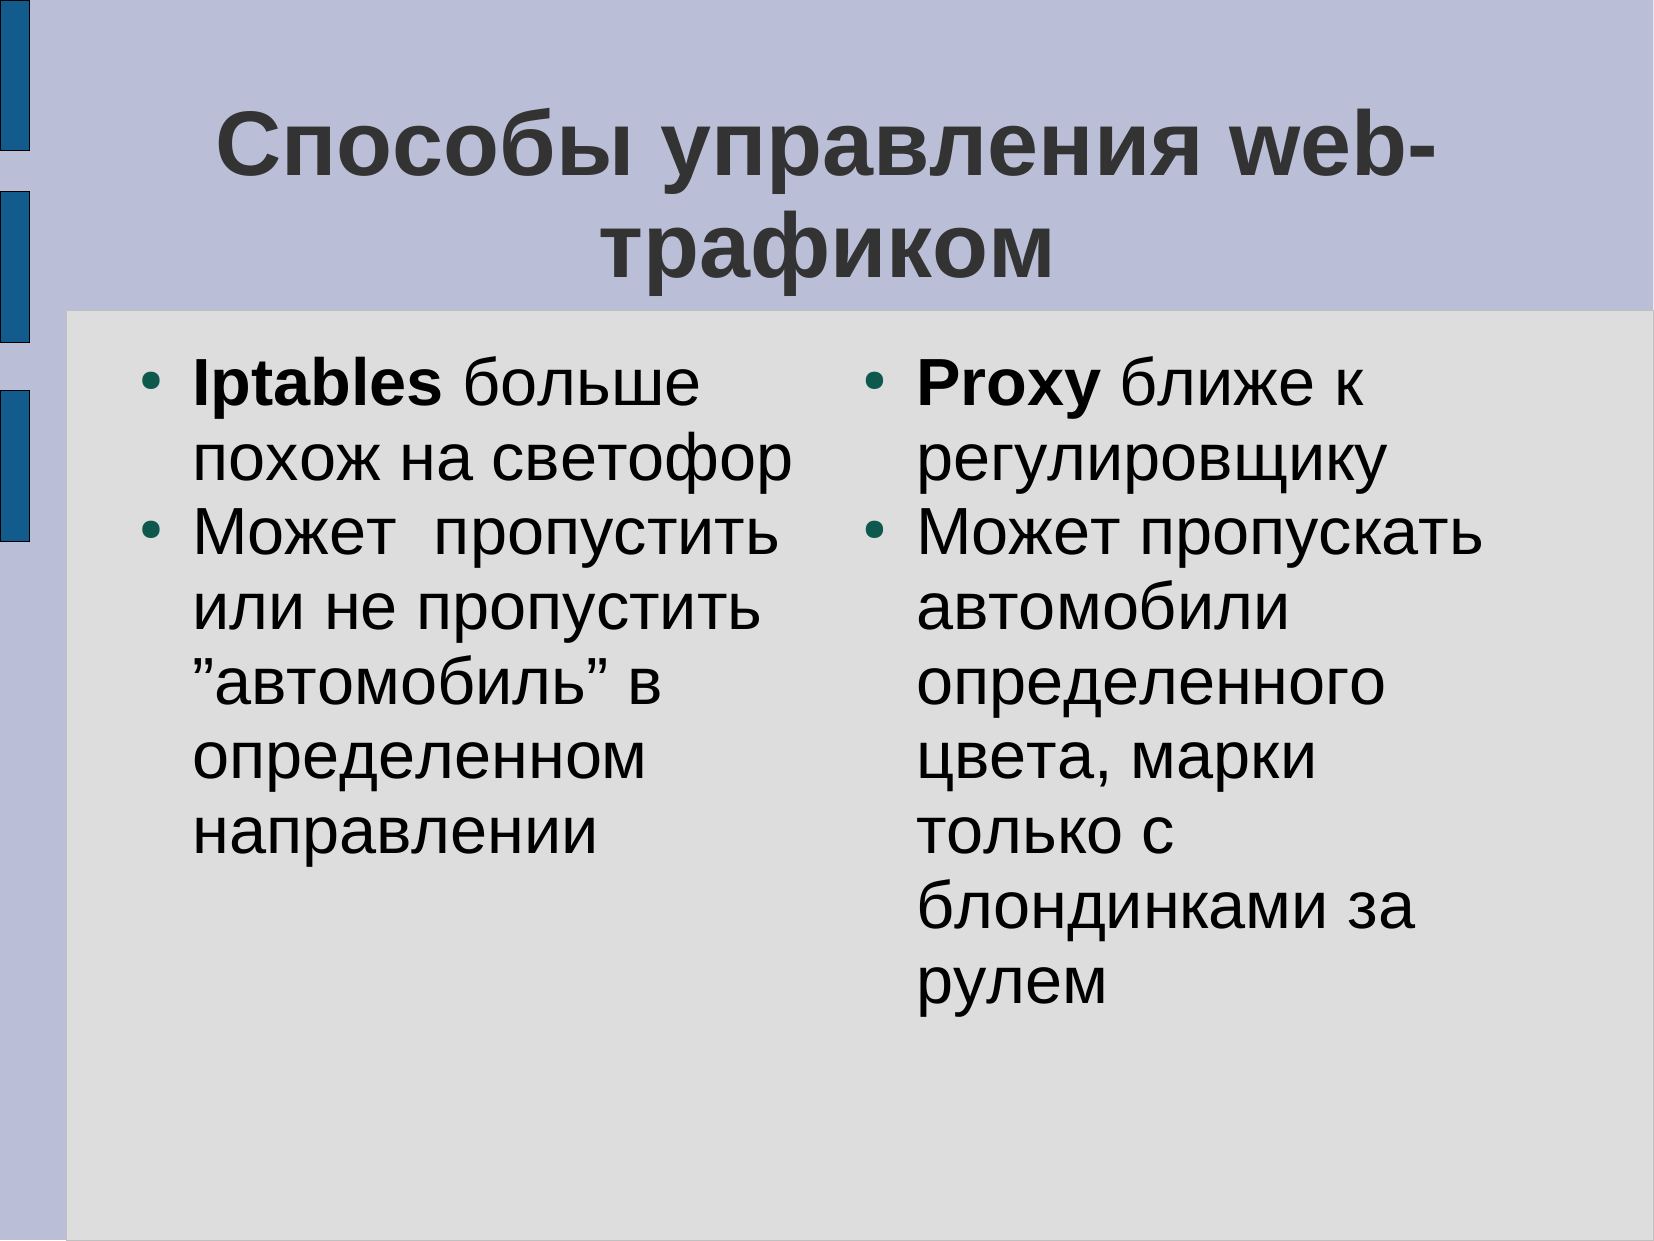

# Способы управления web-трафиком
Iptables больше похож на светофор
Может пропустить или не пропустить ”автомобиль” в определенном направлении
Proxy ближе к регулировщику
Может пропускать автомобили определенного цвета, марки только с блондинками за рулем